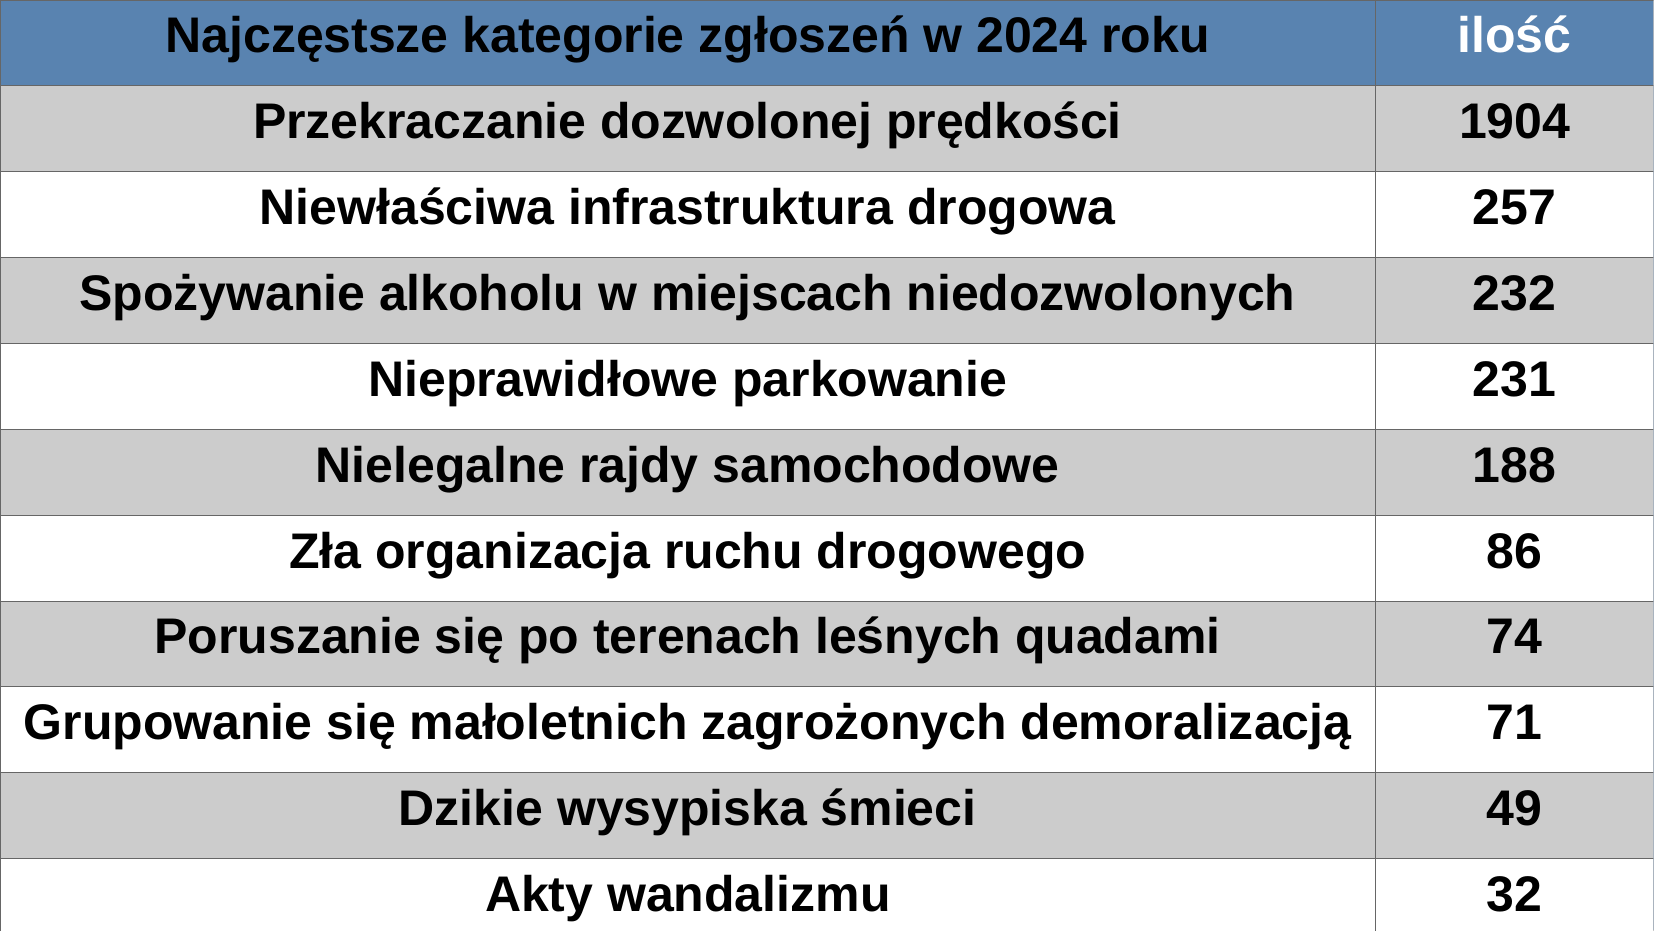

| Najczęstsze kategorie zgłoszeń w 2024 roku | ilość |
| --- | --- |
| Przekraczanie dozwolonej prędkości | 1904 |
| Niewłaściwa infrastruktura drogowa | 257 |
| Spożywanie alkoholu w miejscach niedozwolonych | 232 |
| Nieprawidłowe parkowanie | 231 |
| Nielegalne rajdy samochodowe | 188 |
| Zła organizacja ruchu drogowego | 86 |
| Poruszanie się po terenach leśnych quadami | 74 |
| Grupowanie się małoletnich zagrożonych demoralizacją | 71 |
| Dzikie wysypiska śmieci | 49 |
| Akty wandalizmu | 32 |